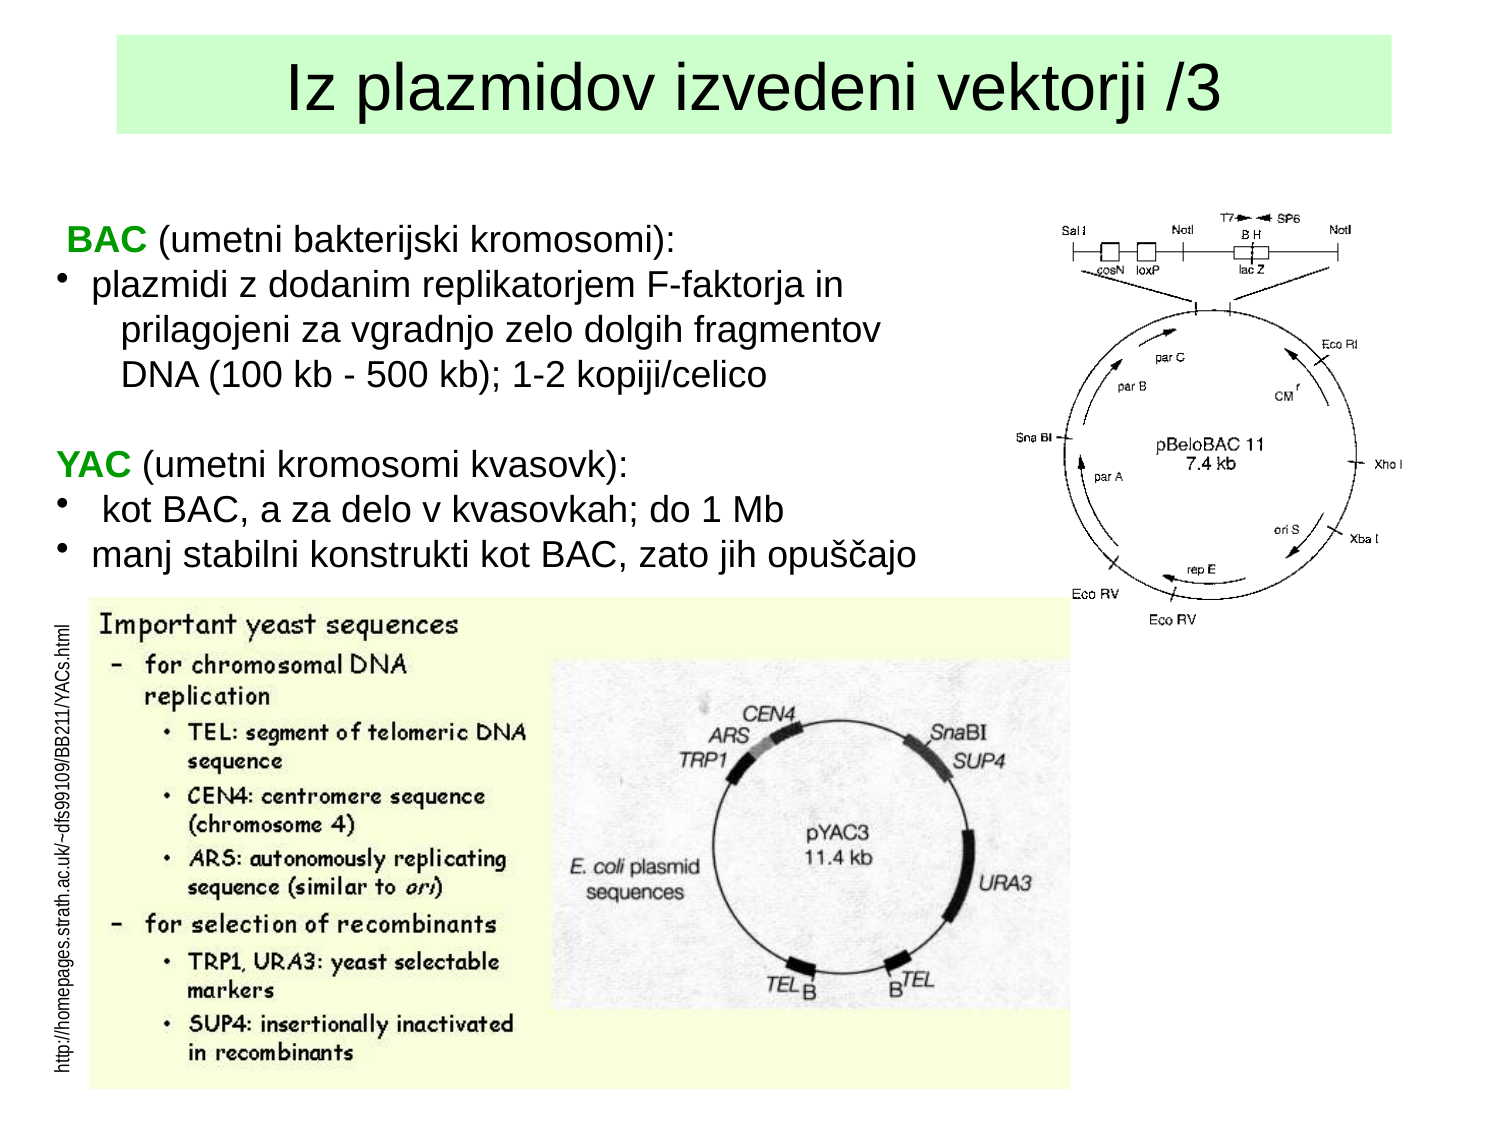

# Iz plazmidov izvedeni vektorji /3
 BAC (umetni bakterijski kromosomi):
plazmidi z dodanim replikatorjem F-faktorja in
prilagojeni za vgradnjo zelo dolgih fragmentov
DNA (100 kb - 500 kb); 1-2 kopiji/celico
YAC (umetni kromosomi kvasovk):
 kot BAC, a za delo v kvasovkah; do 1 Mb
manj stabilni konstrukti kot BAC, zato jih opuščajo
http://homepages.strath.ac.uk/~dfs99109/BB211/YACs.html